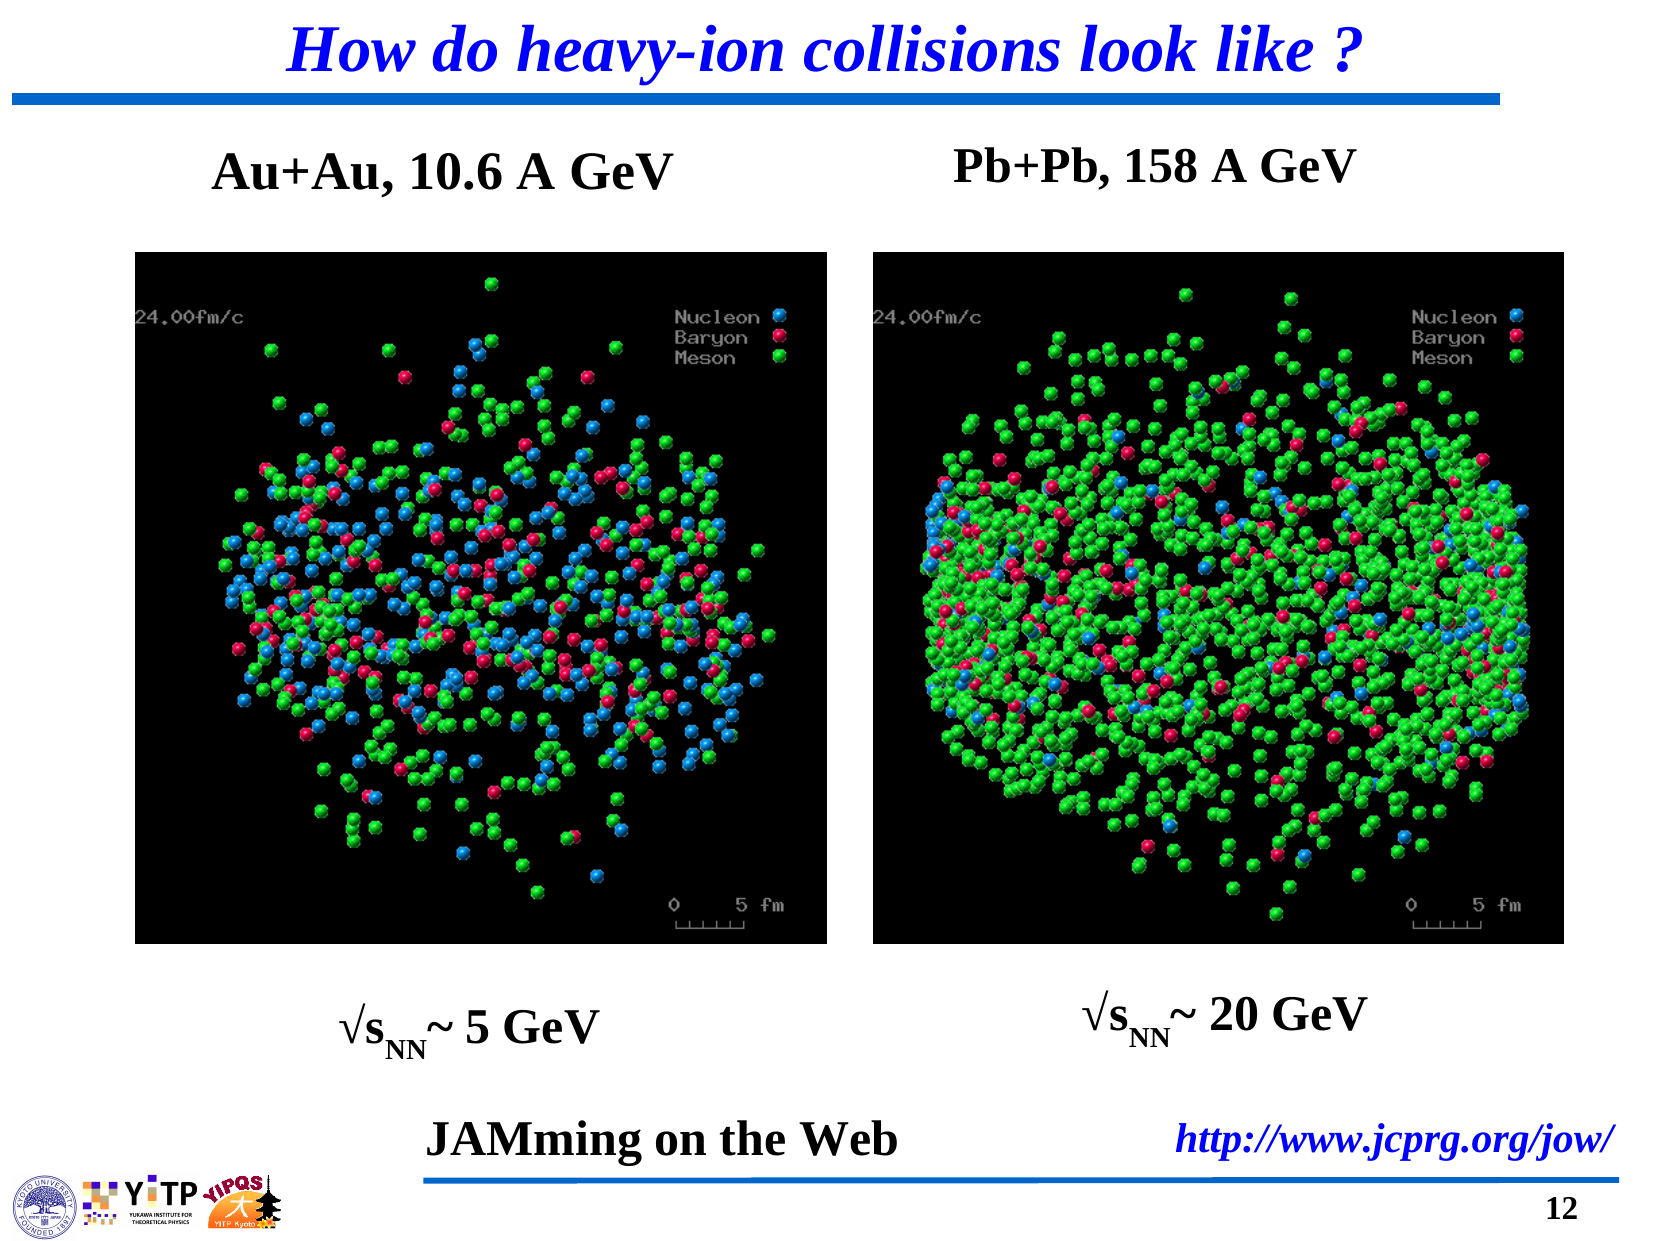

# How do heavy-ion collisions look like ?
Pb+Pb, 158 A GeV
Au+Au, 10.6 A GeV
√sNN~ 20 GeV
√sNN~ 5 GeV
JAMming on the Web
http://www.jcprg.org/jow/